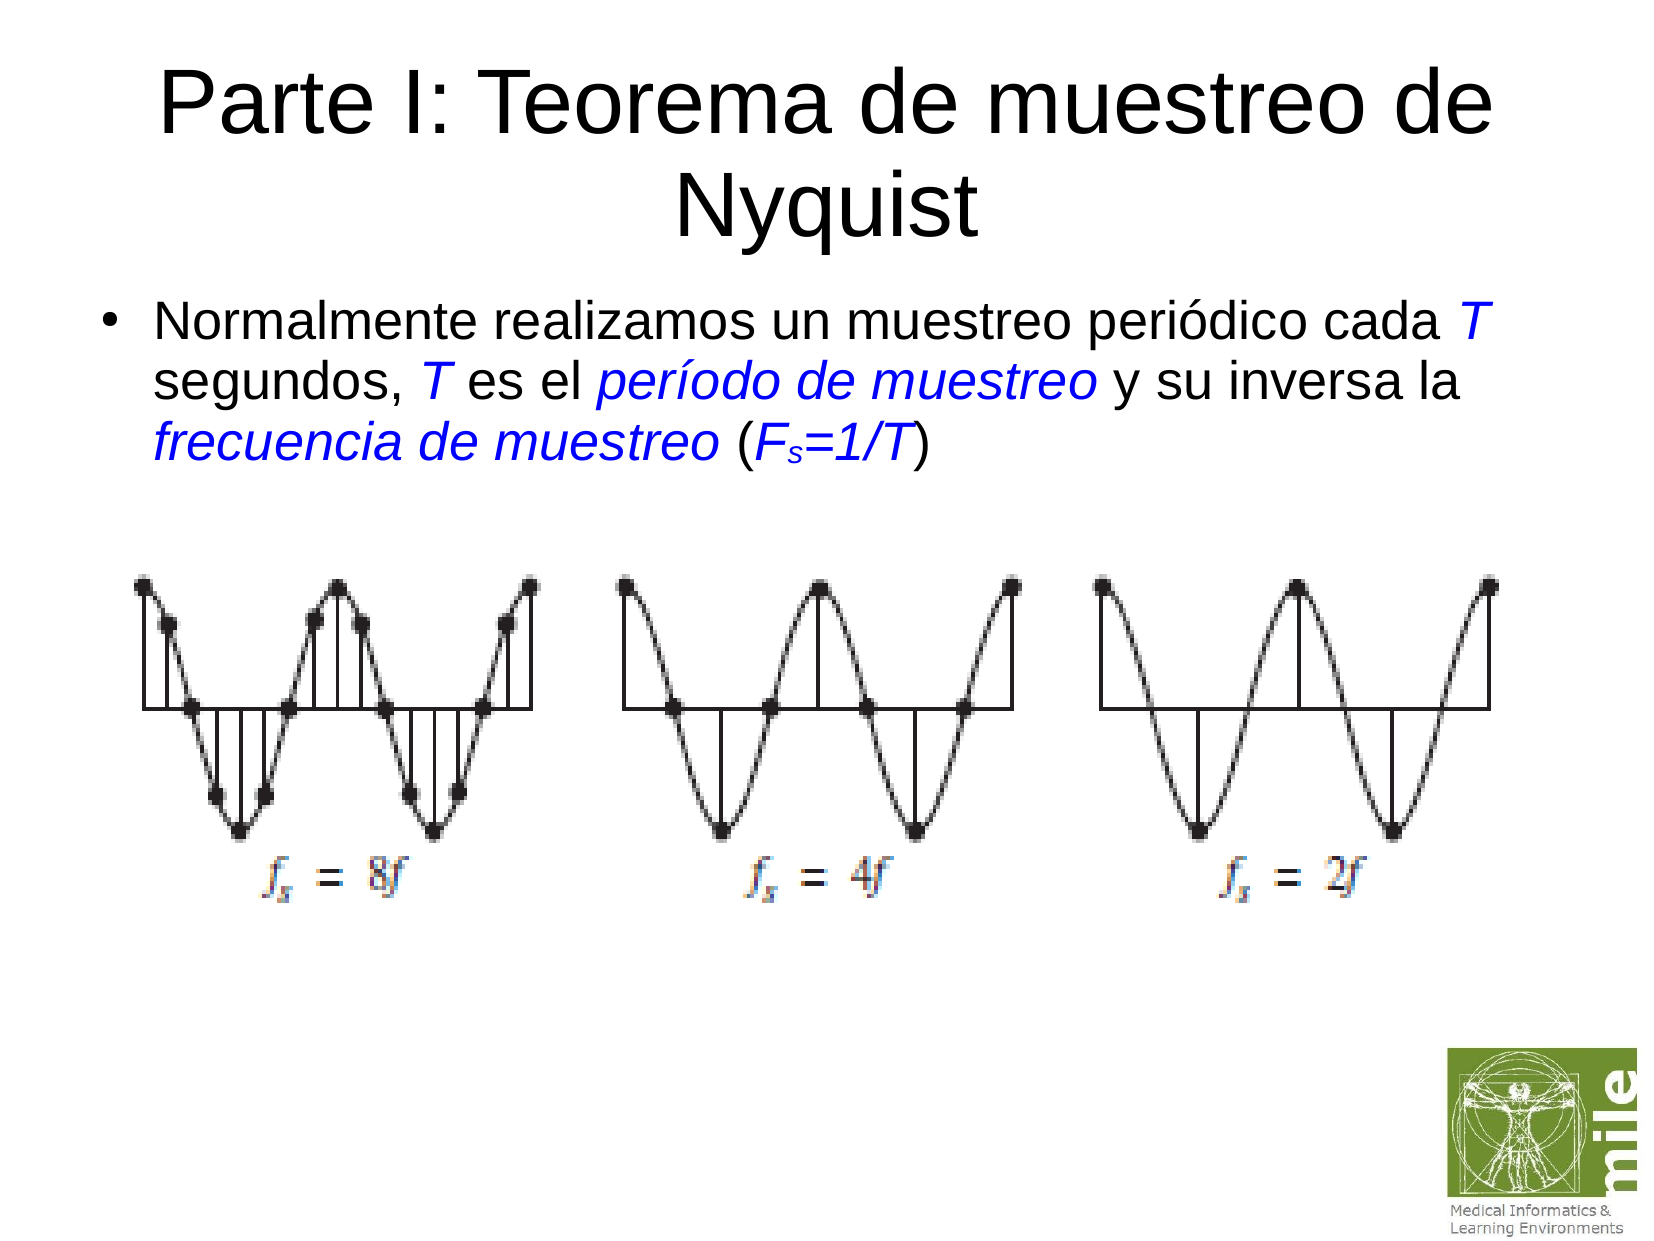

# Parte I: Teorema de muestreo de Nyquist
Normalmente realizamos un muestreo periódico cada T segundos, T es el período de muestreo y su inversa la frecuencia de muestreo (Fs=1/T)